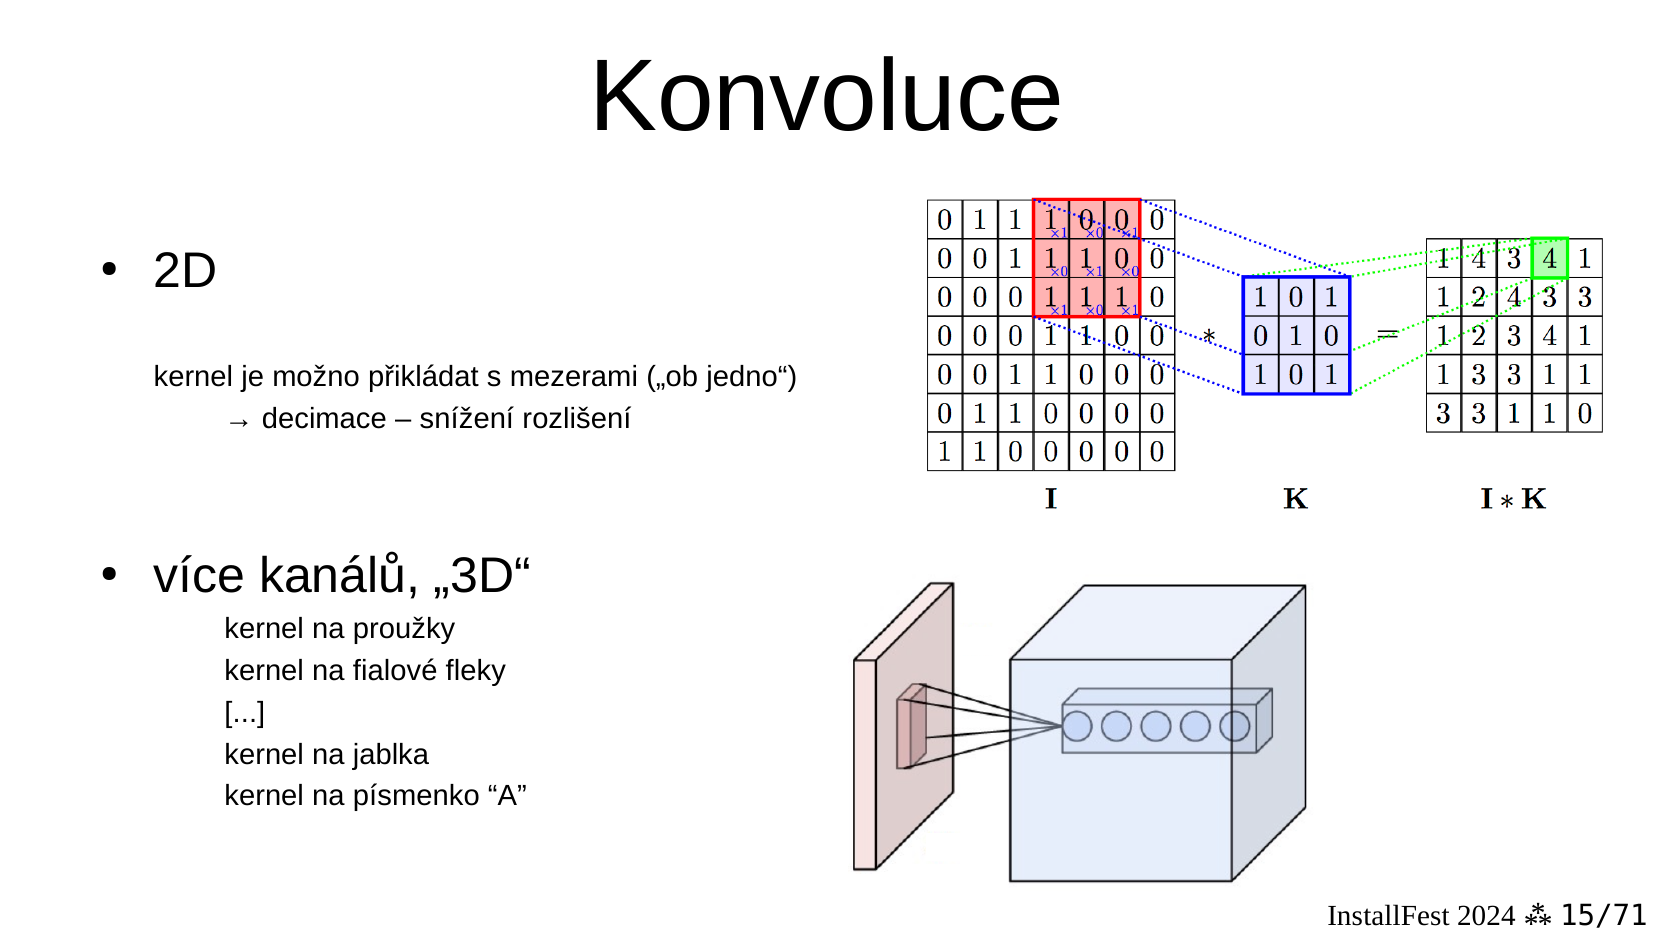

# Konvoluce
2D
kernel je možno přikládat s mezerami („ob jedno“)
→ decimace – snížení rozlišení
více kanálů, „3D“
kernel na proužky
kernel na fialové fleky
[...]
kernel na jablka
kernel na písmenko “A”
15